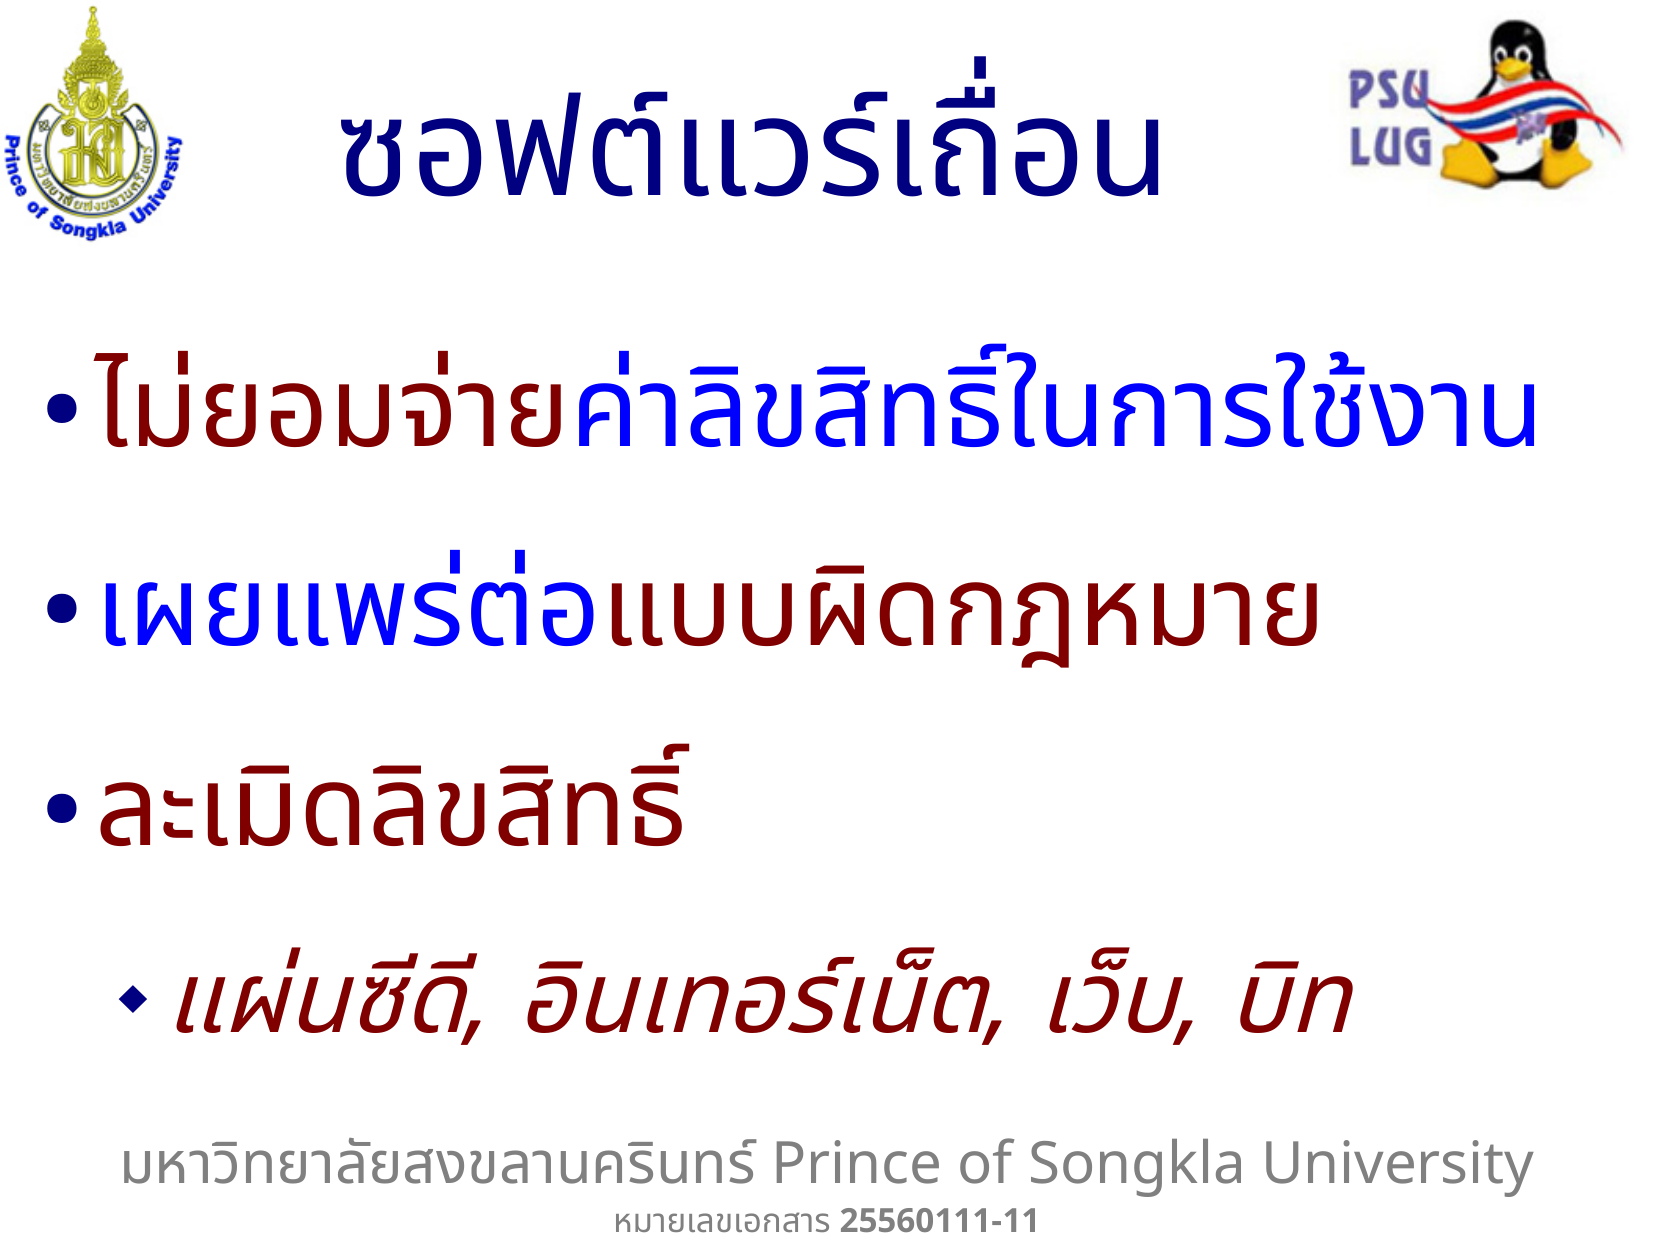

# ซอฟต์แวร์เถื่อน
ไม่ยอมจ่ายค่าลิขสิทธิ์ในการใช้งาน
เผยแพร่ต่อแบบผิดกฎหมาย
ละเมิดลิขสิทธิ์
แผ่นซีดี, อินเทอร์เน็ต, เว็บ, บิท